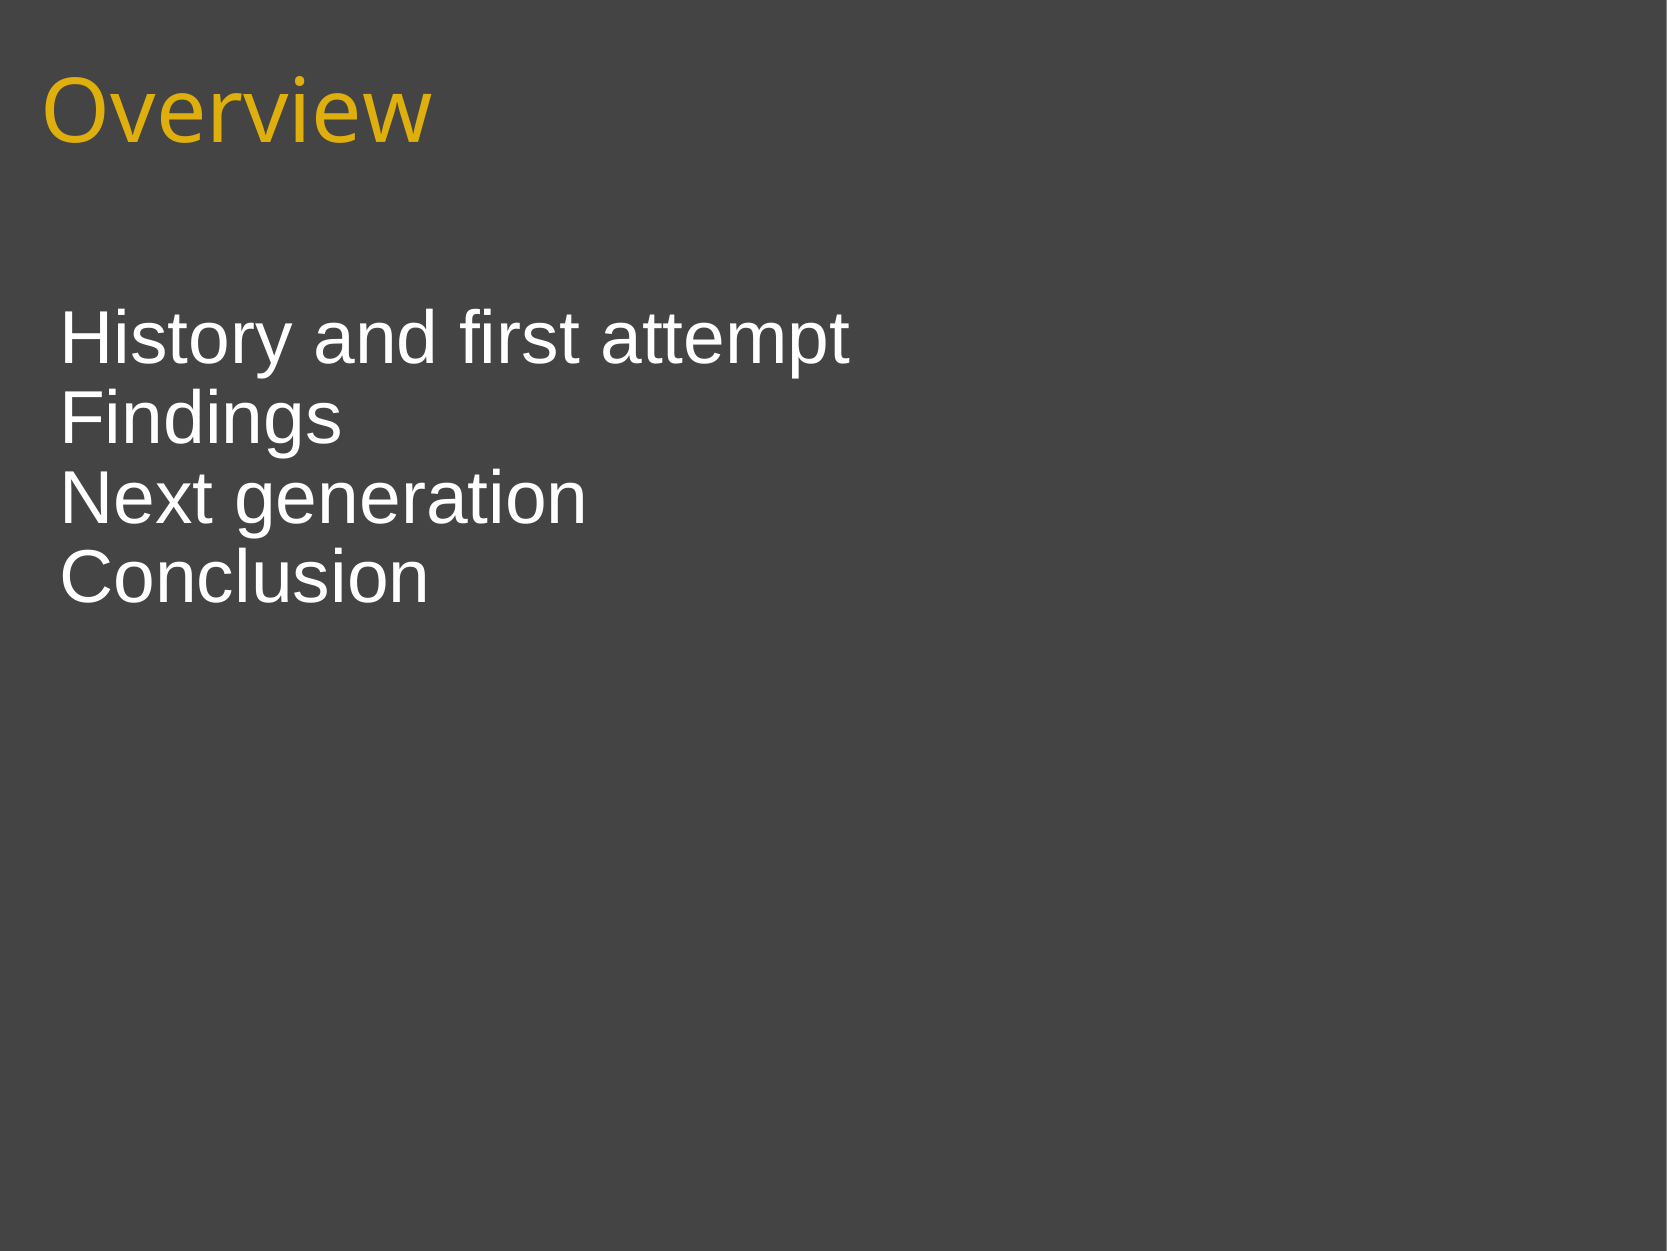

# Overview
History and first attempt
Findings
Next generation
Conclusion